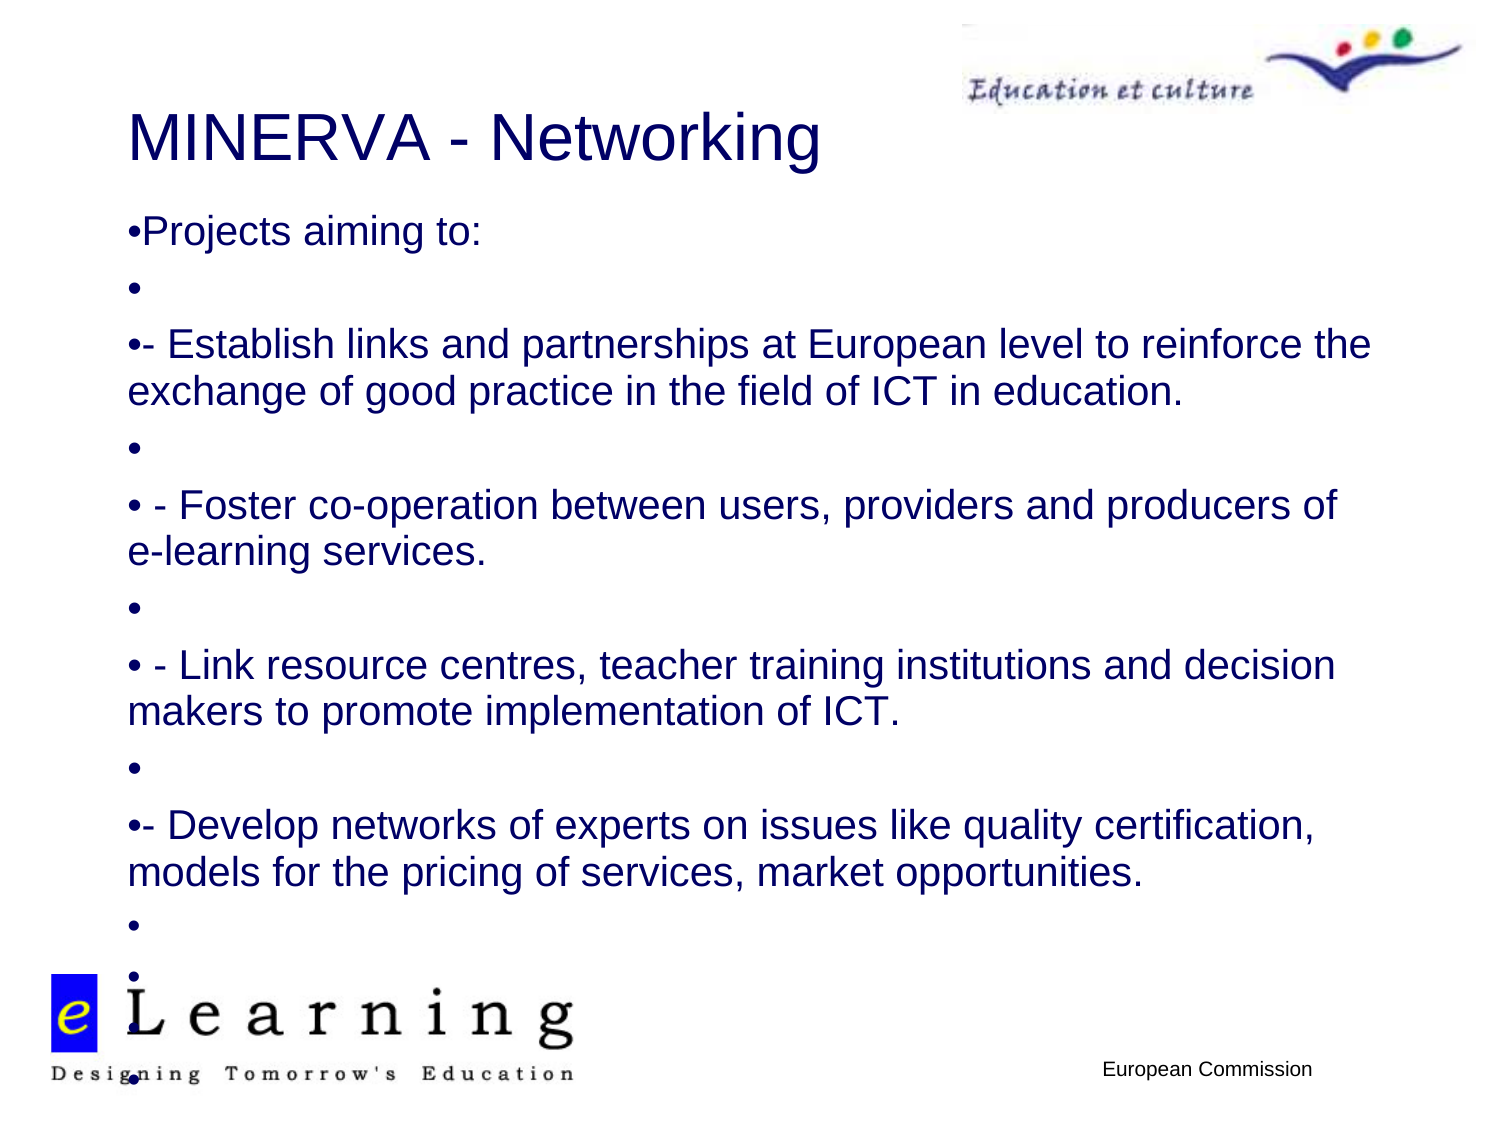

# MINERVA - Networking
Projects aiming to:
- Establish links and partnerships at European level to reinforce the exchange of good practice in the field of ICT in education.
 - Foster co-operation between users, providers and producers of e-learning services.
 - Link resource centres, teacher training institutions and decision makers to promote implementation of ICT.
- Develop networks of experts on issues like quality certification, models for the pricing of services, market opportunities.